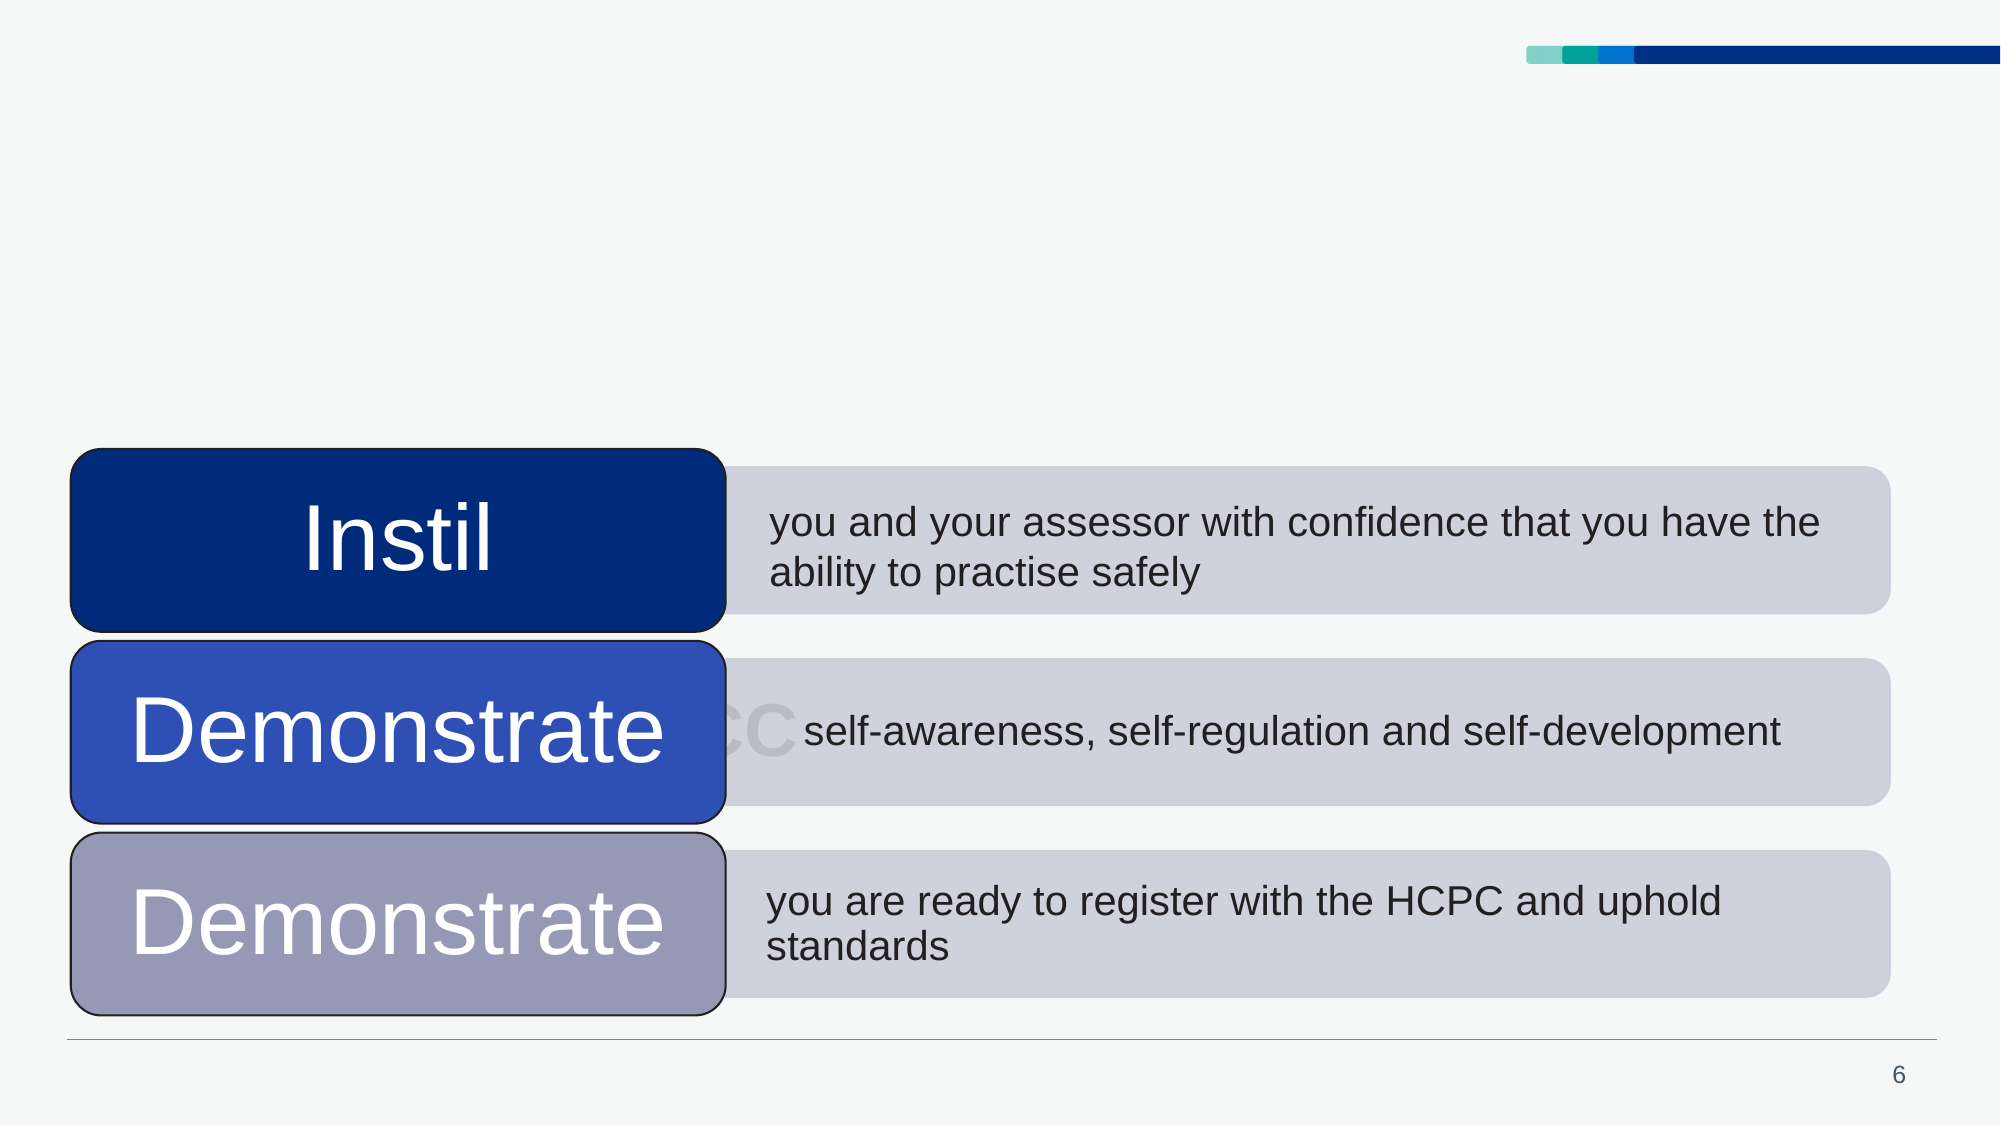

# Purpose of the IACC
Instil
you and your assessor with confidence that you have the ability to practise safely
Demonstrate
self-awareness, self-regulation and self-development
Demonstrate
you are ready to register with the HCPC and uphold standards